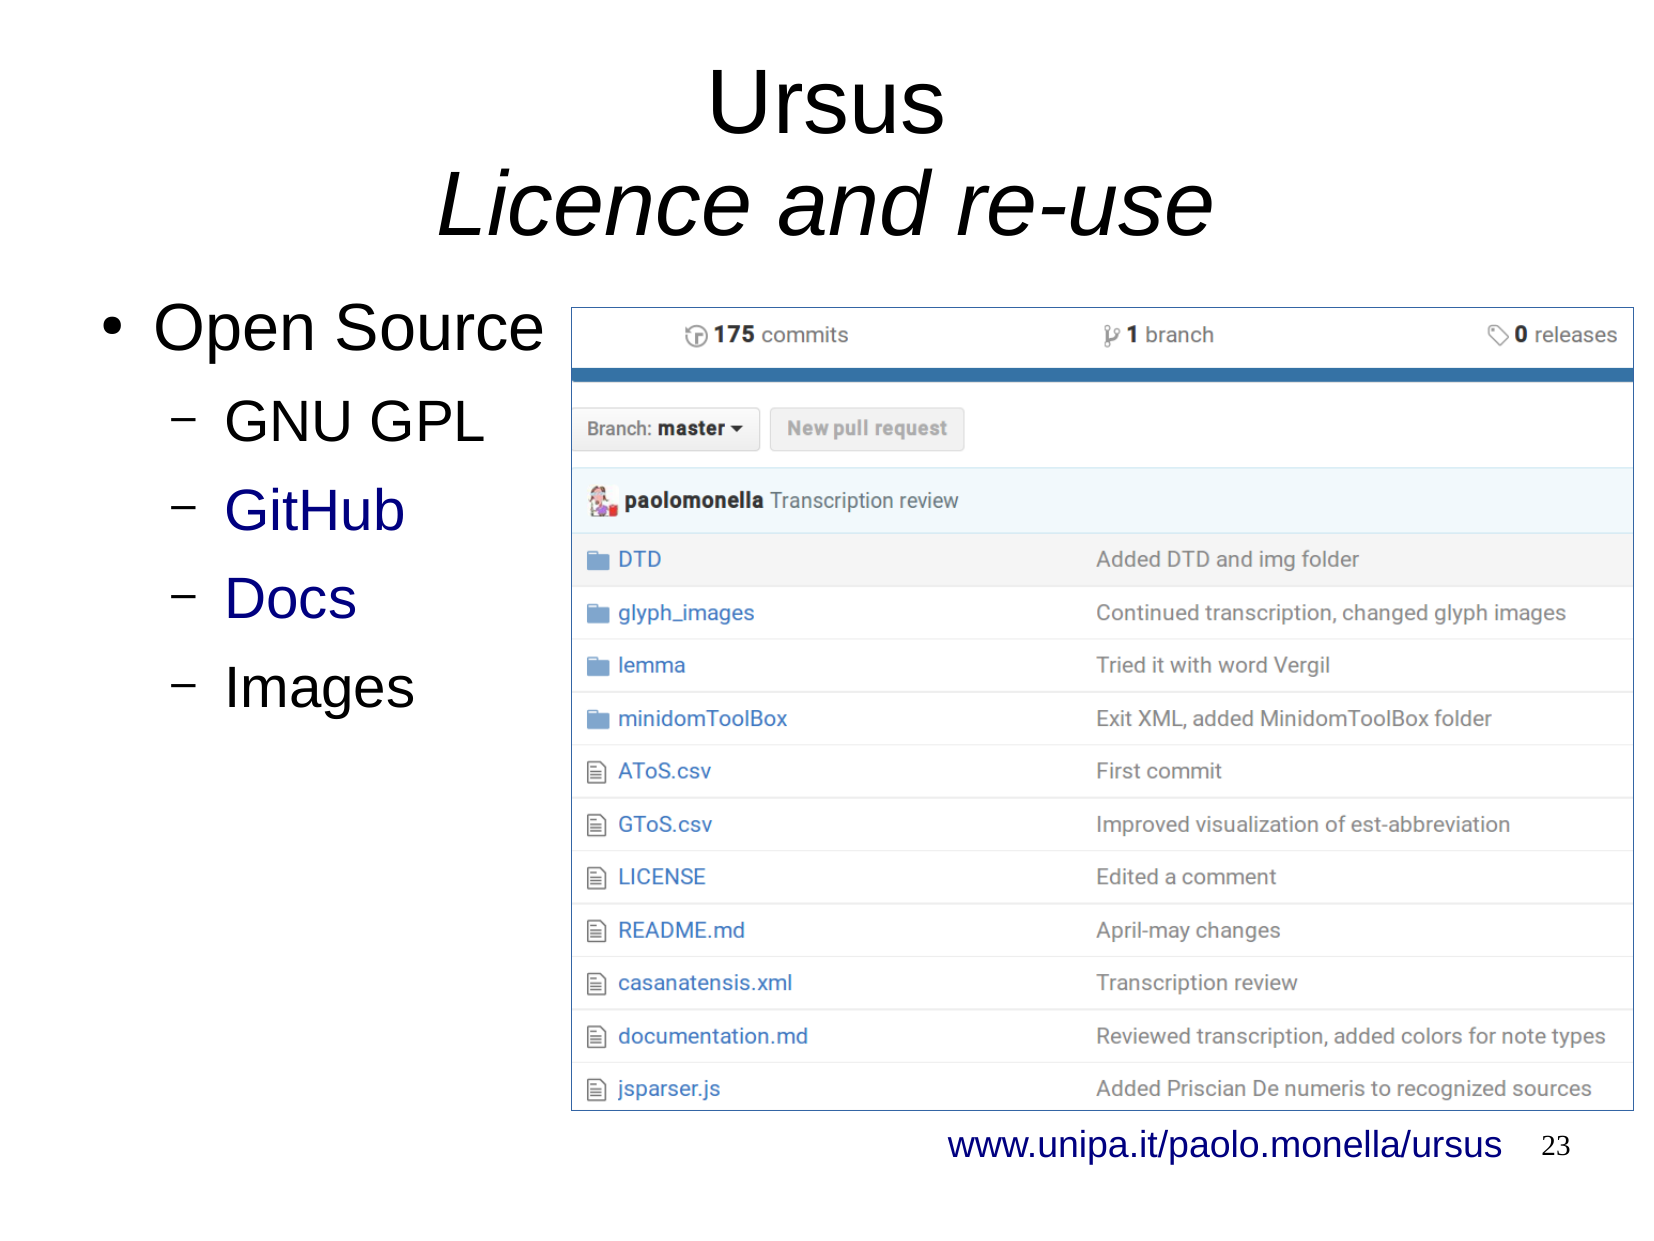

# Ursus Licence and re-use
Open Source
GNU GPL
GitHub
Docs
Images
www.unipa.it/paolo.monella/ursus
23